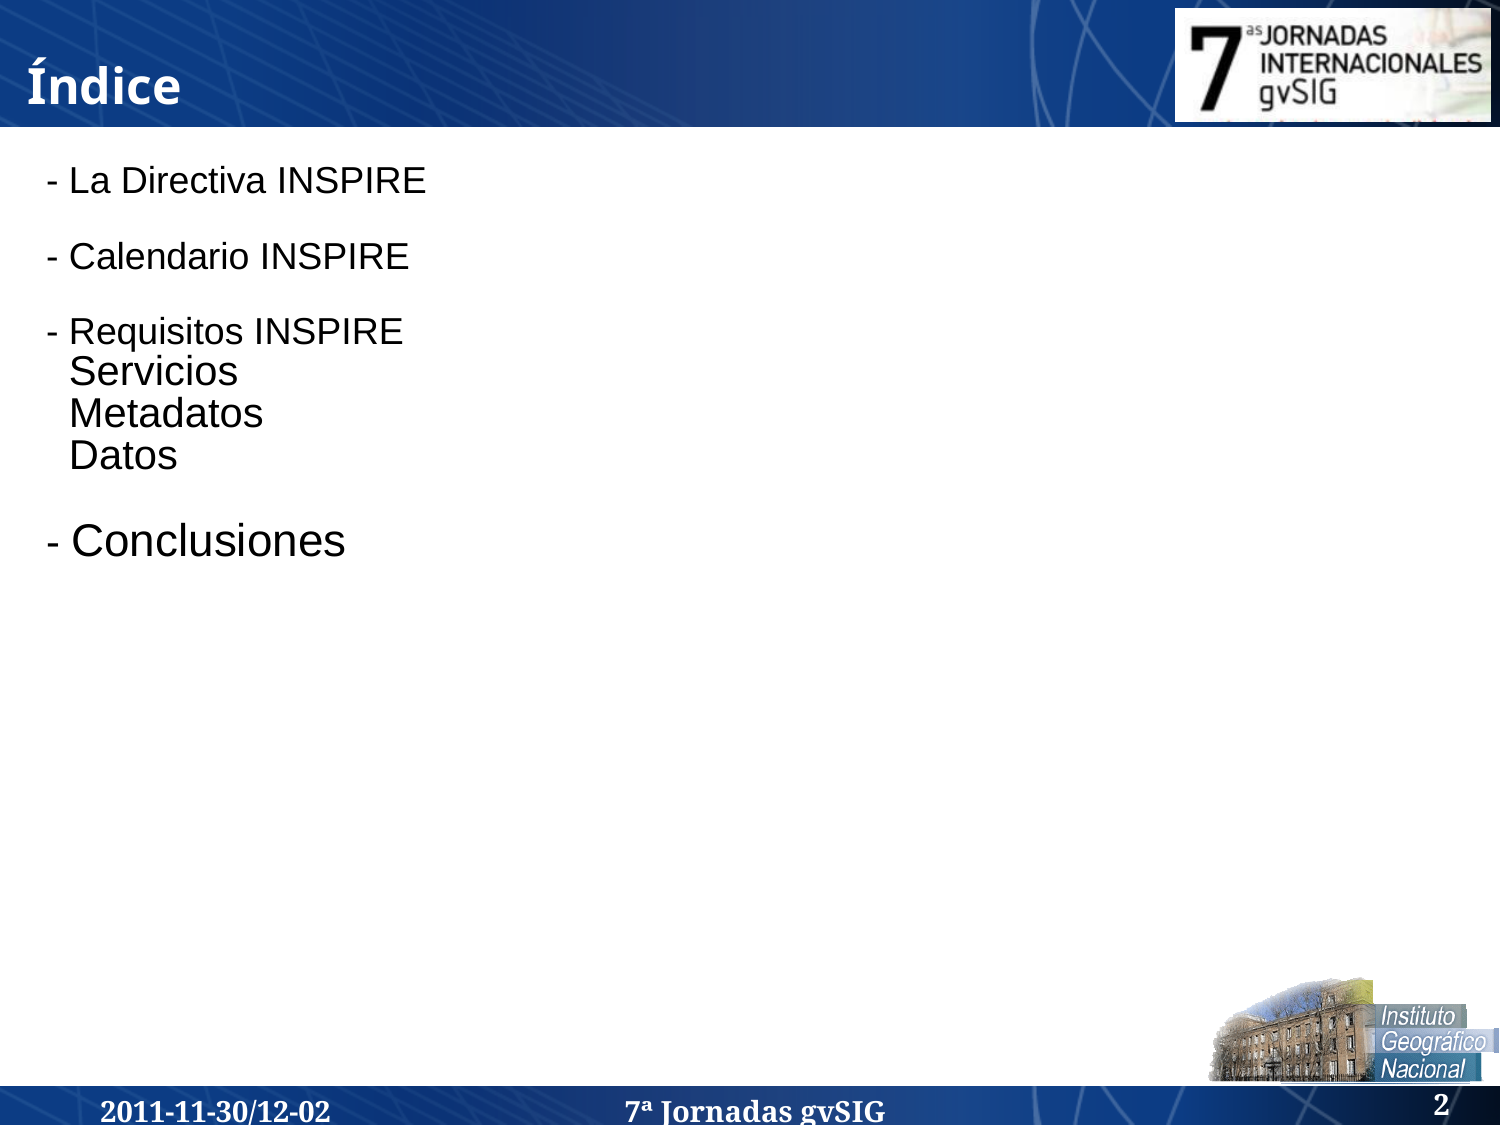

Índice
- La Directiva INSPIRE
- Calendario INSPIRE
- Requisitos INSPIRE
 Servicios
 Metadatos
 Datos
- Conclusiones